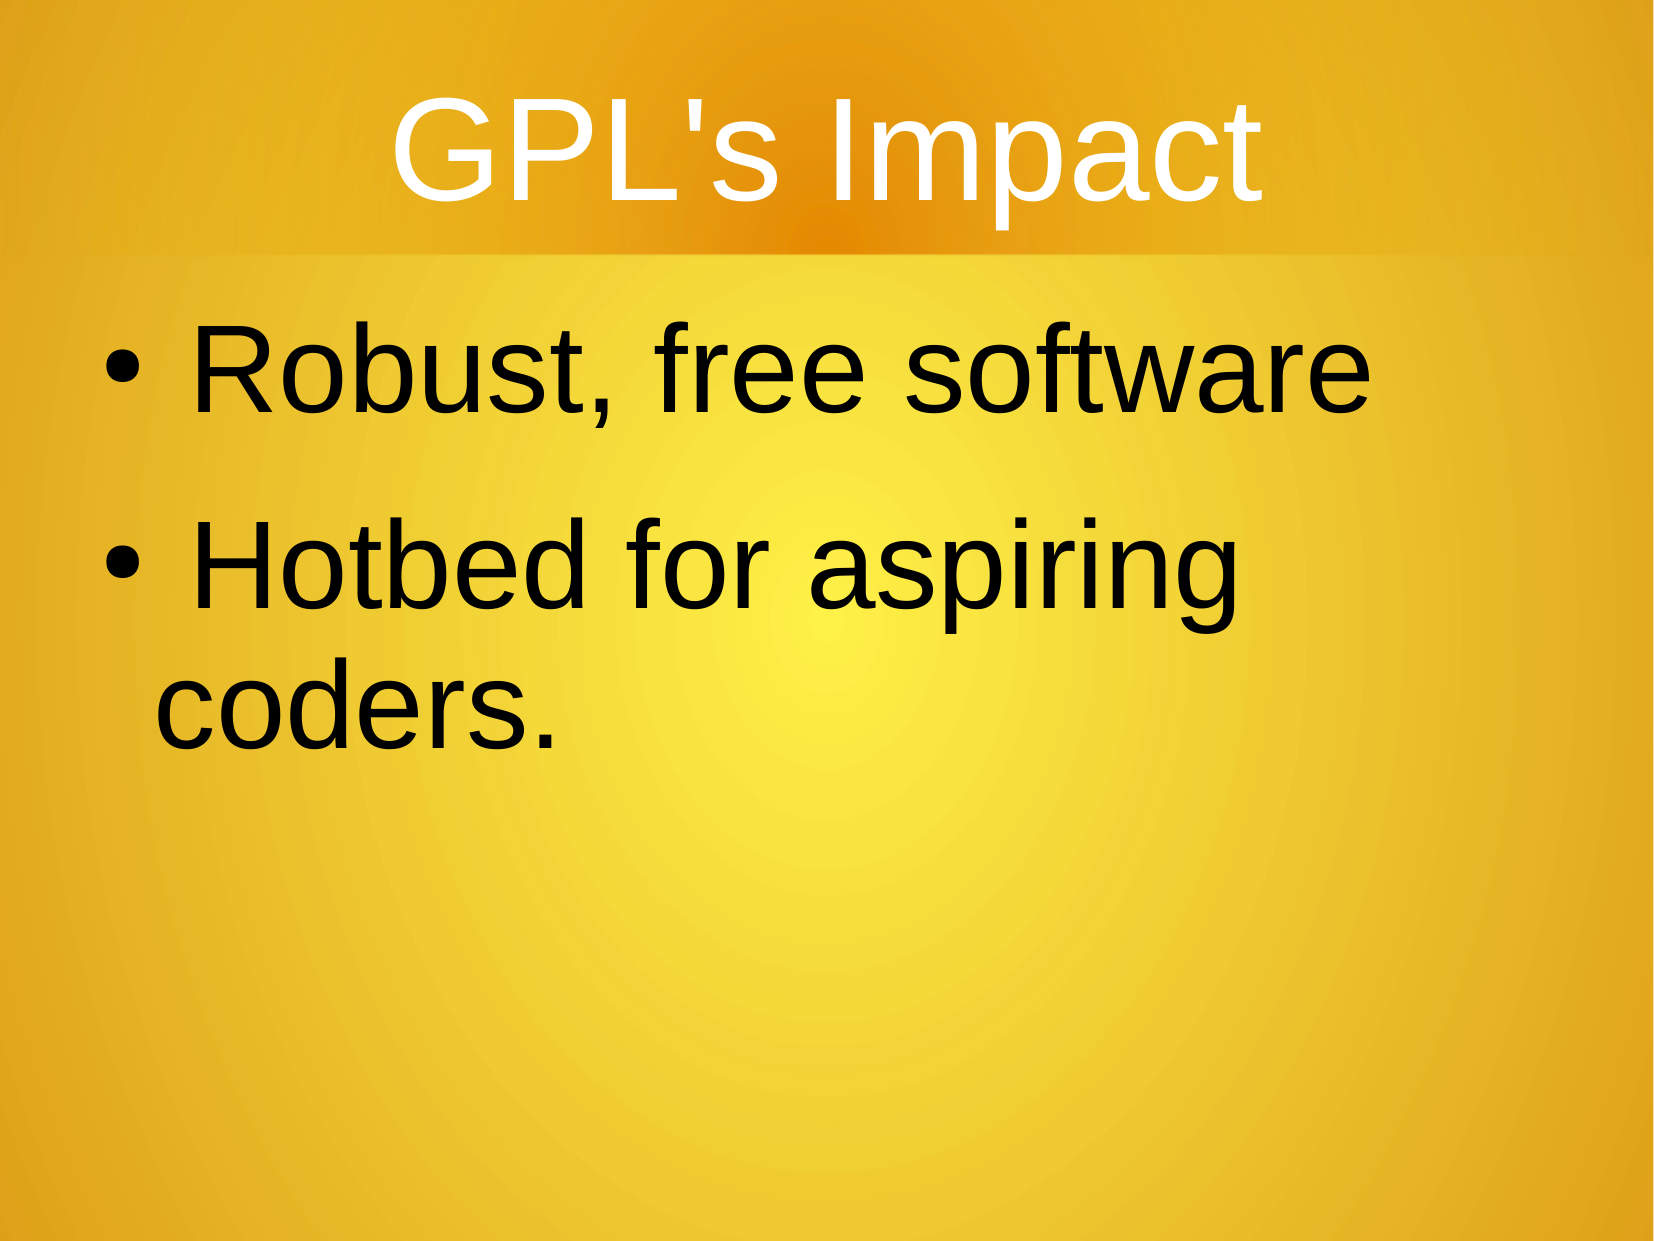

# GPL's Impact
 Robust, free software
 Hotbed for aspiring coders.